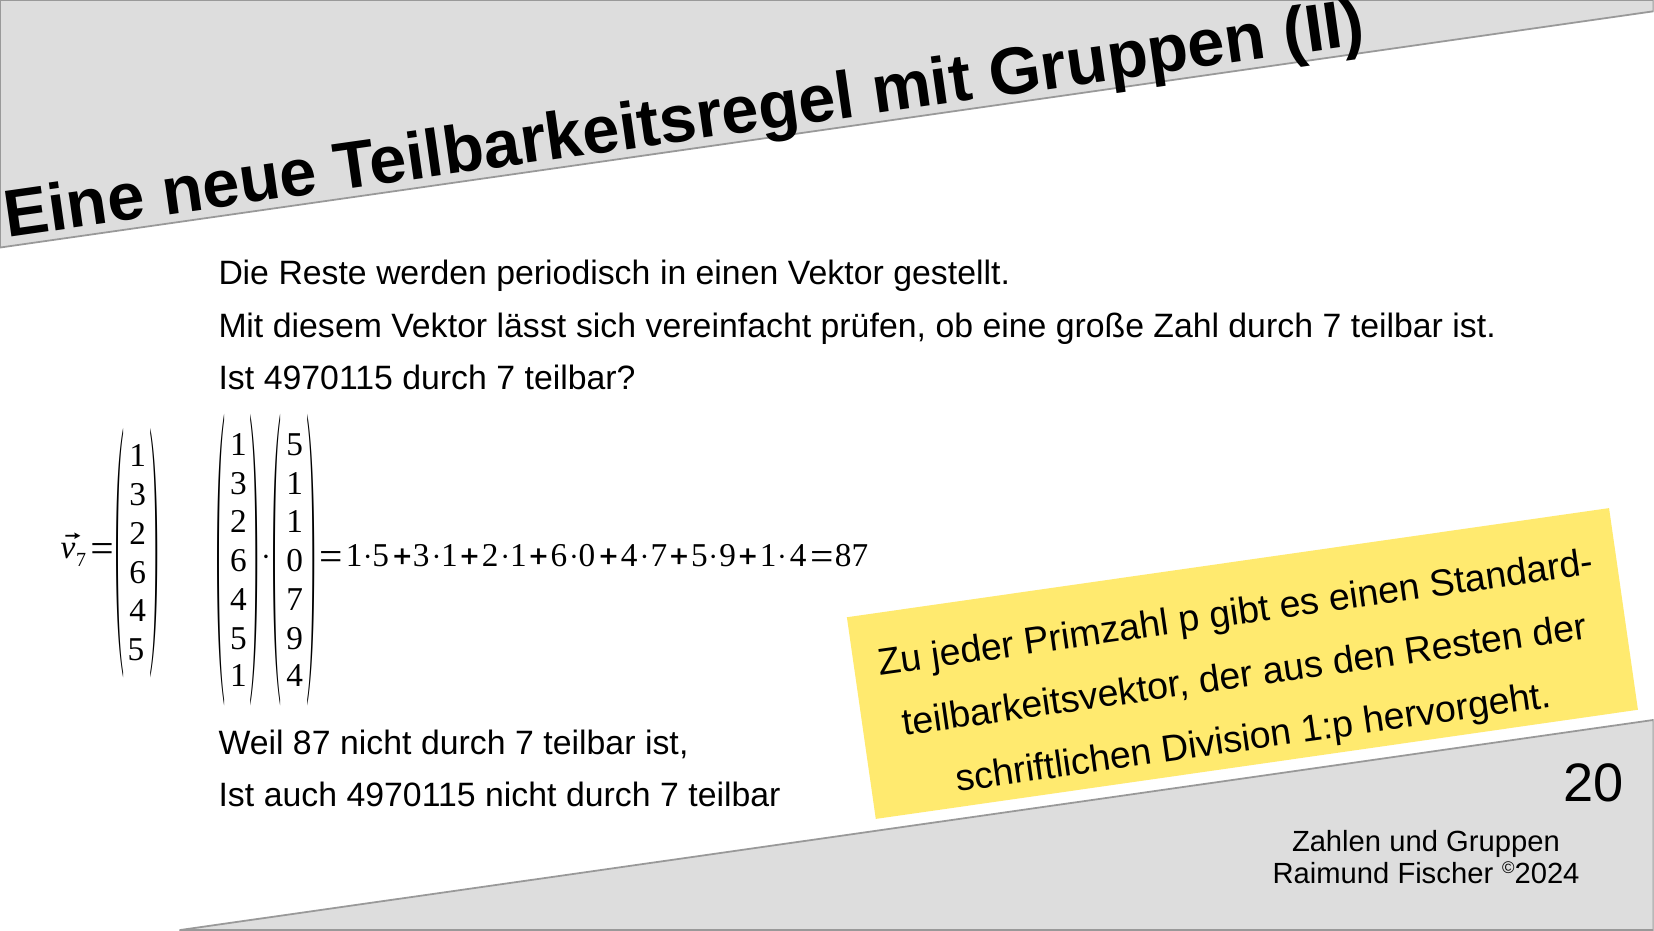

# Eine neue Teilbarkeitsregel mit Gruppen (II)
Die Reste werden periodisch in einen Vektor gestellt.
Mit diesem Vektor lässt sich vereinfacht prüfen, ob eine große Zahl durch 7 teilbar ist.
Ist 4970115 durch 7 teilbar?
Weil 87 nicht durch 7 teilbar ist,
Ist auch 4970115 nicht durch 7 teilbar
Zu jeder Primzahl p gibt es einen Standard-teilbarkeitsvektor, der aus den Resten der schriftlichen Division 1:p hervorgeht.
20